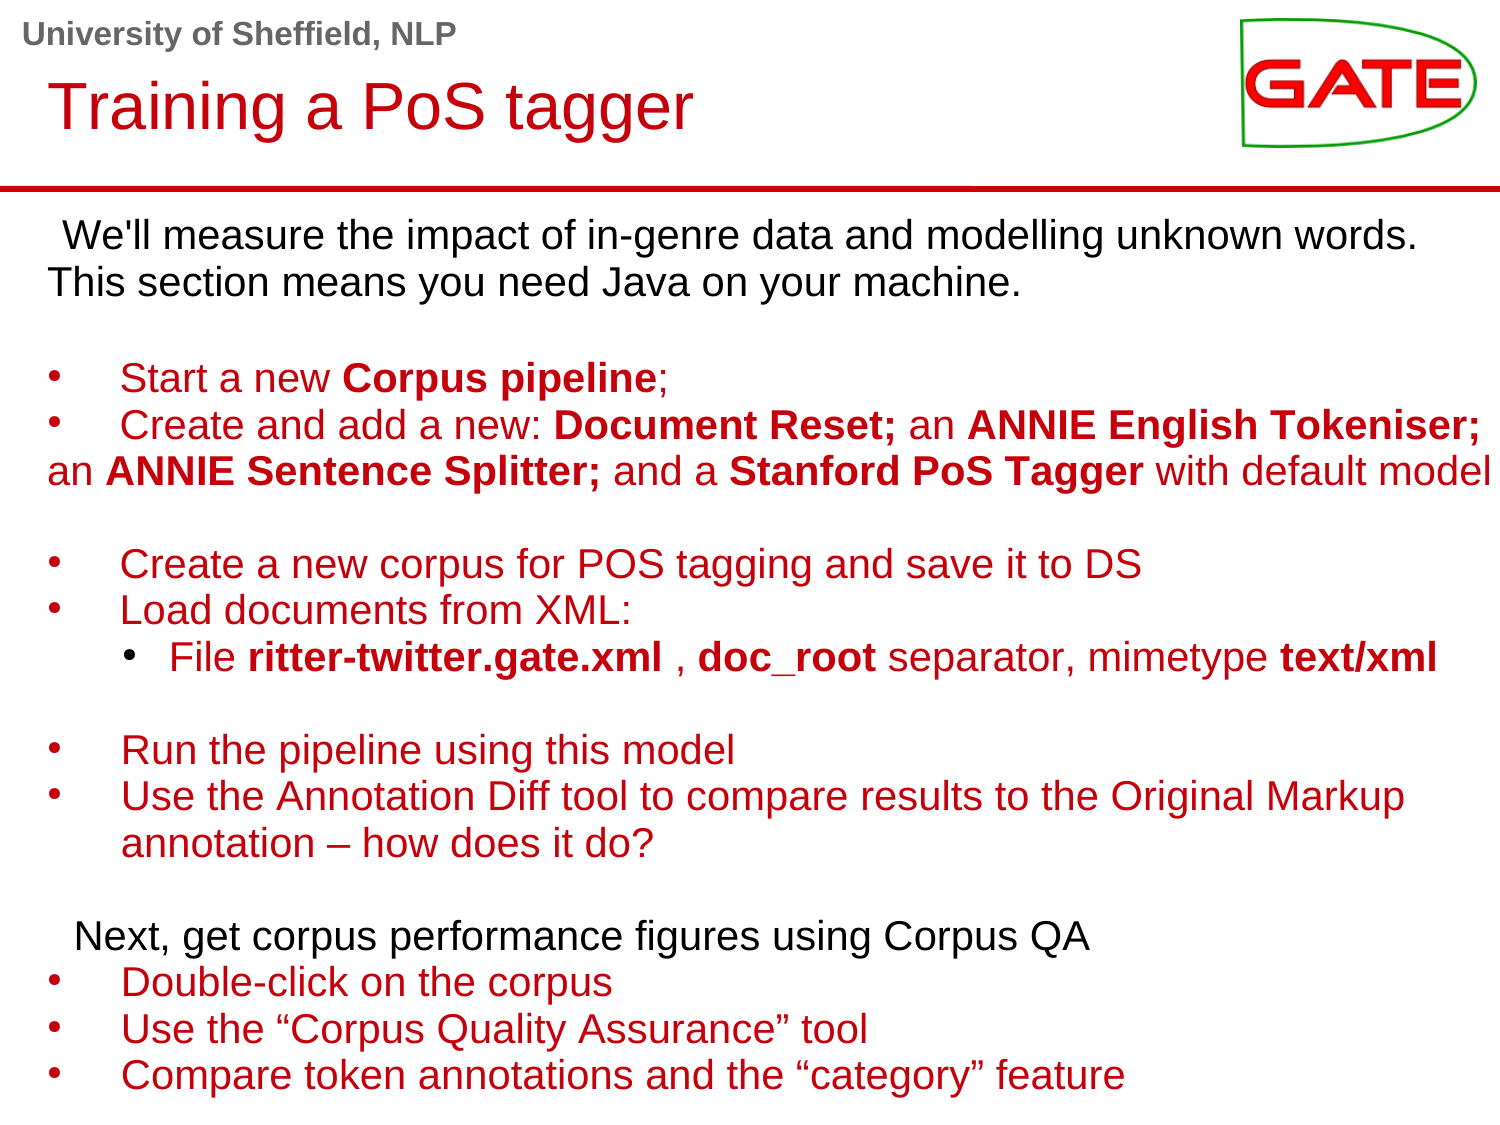

Training a PoS tagger
We'll measure the impact of in-genre data and modelling unknown words. This section means you need Java on your machine.
 Start a new Corpus pipeline;
 Create and add a new: Document Reset; an ANNIE English Tokeniser; an ANNIE Sentence Splitter; and a Stanford PoS Tagger with default model
 Create a new corpus for POS tagging and save it to DS
 Load documents from XML:
File ritter-twitter.gate.xml , doc_root separator, mimetype text/xml
 	Run the pipeline using this model
 	Use the Annotation Diff tool to compare results to the Original Markup 	annotation – how does it do?
 Next, get corpus performance figures using Corpus QA
 	Double-click on the corpus
 	Use the “Corpus Quality Assurance” tool
 	Compare token annotations and the “category” feature